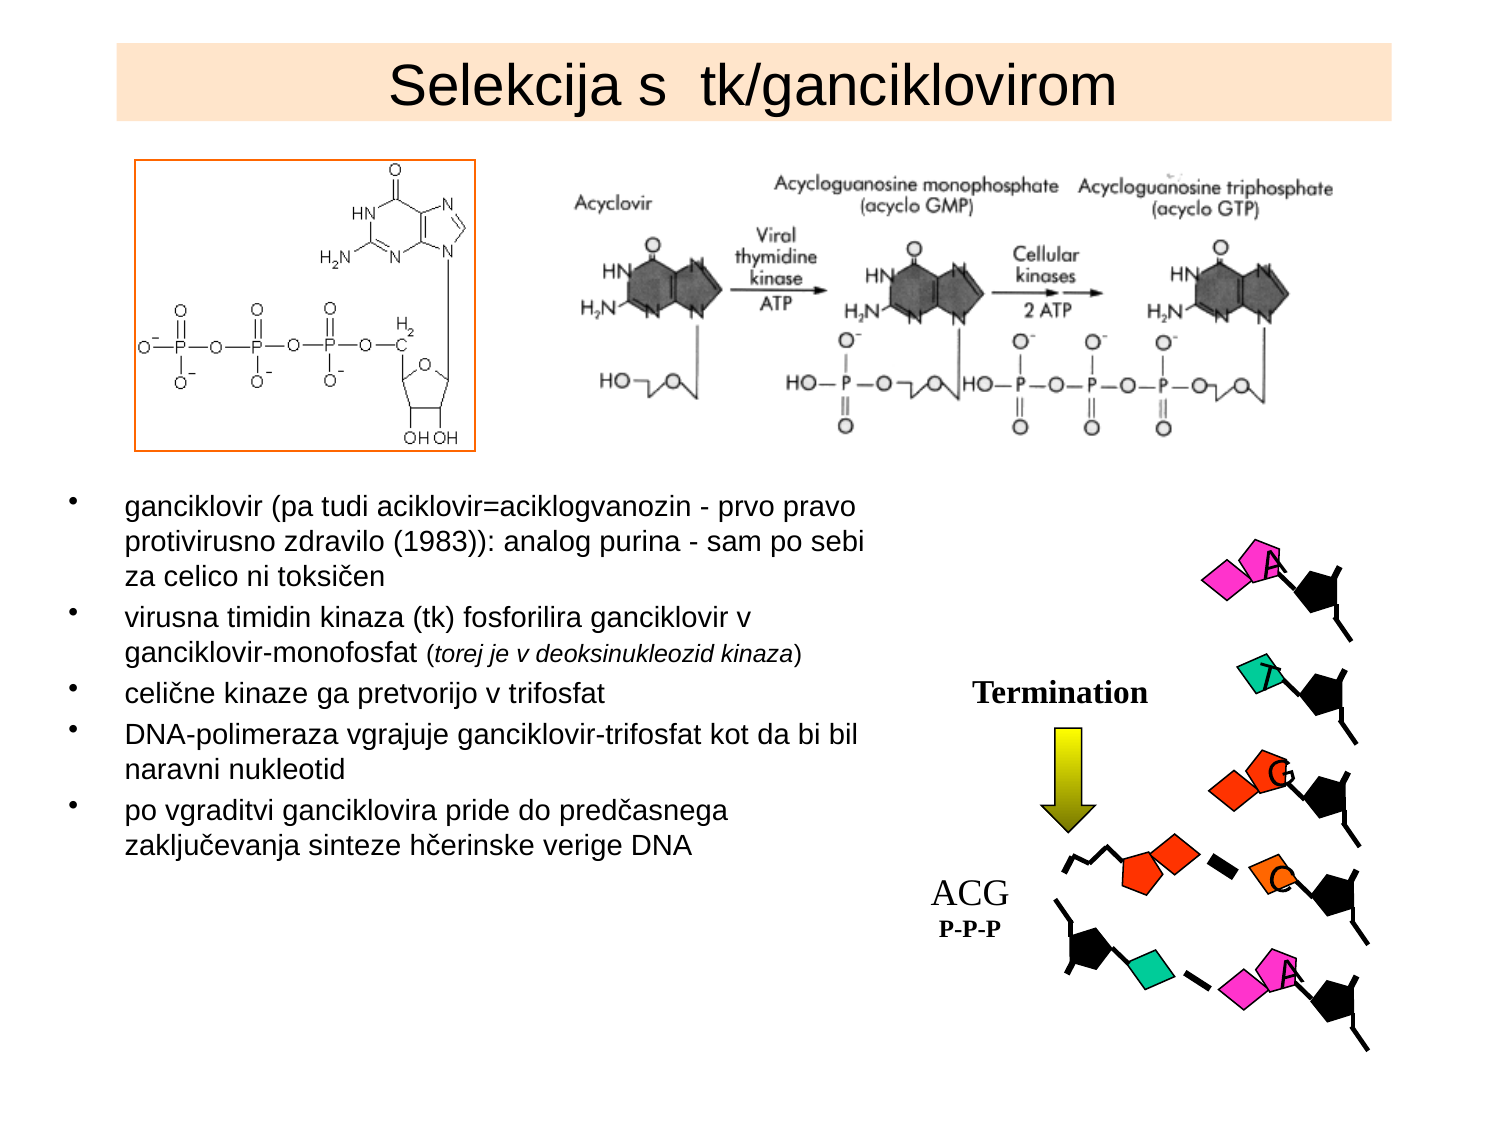

# Selekcija s tk/ganciklovirom
ganciklovir (pa tudi aciklovir=aciklogvanozin - prvo pravo protivirusno zdravilo (1983)): analog purina - sam po sebi za celico ni toksičen
virusna timidin kinaza (tk) fosforilira ganciklovir v ganciklovir-monofosfat (torej je v deoksinukleozid kinaza)
celične kinaze ga pretvorijo v trifosfat
DNA-polimeraza vgrajuje ganciklovir-trifosfat kot da bi bil naravni nukleotid
po vgraditvi ganciklovira pride do predčasnega zaključevanja sinteze hčerinske verige DNA
A
P
P
T
Termination
P
G
ACG
P-P-P
P
C
A
P